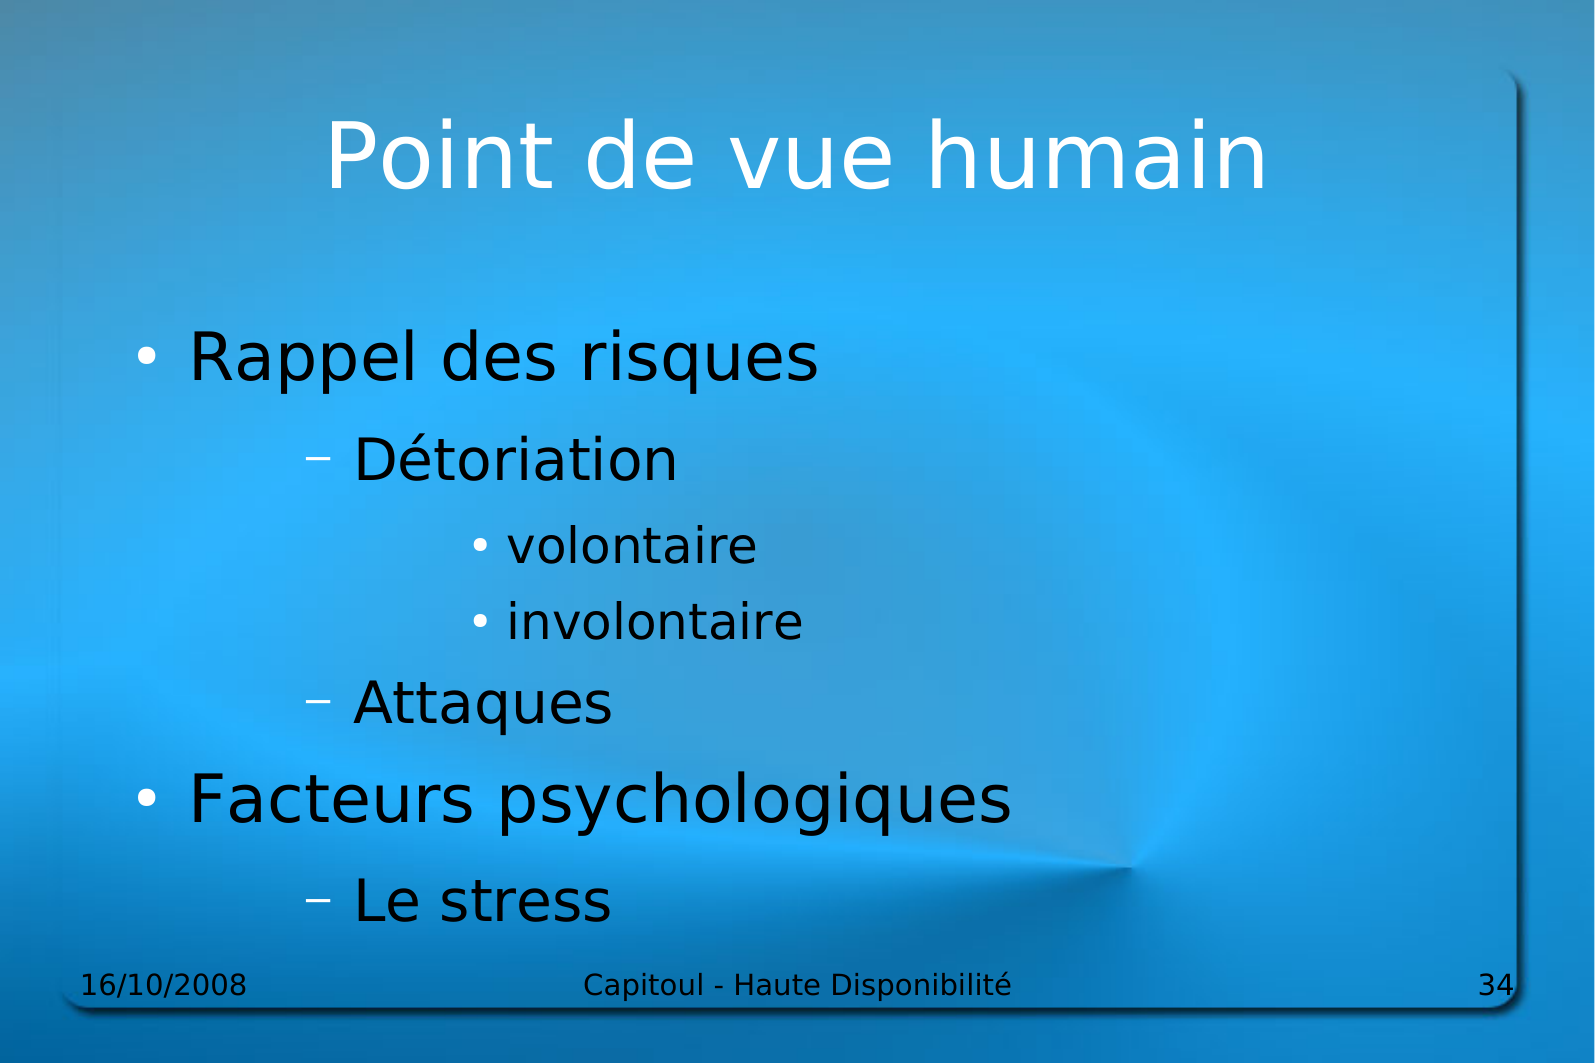

# Point de vue humain
Rappel des risques
Détoriation
volontaire
involontaire
Attaques
Facteurs psychologiques
Le stress
16/10/2008
Capitoul - Haute Disponibilité
34